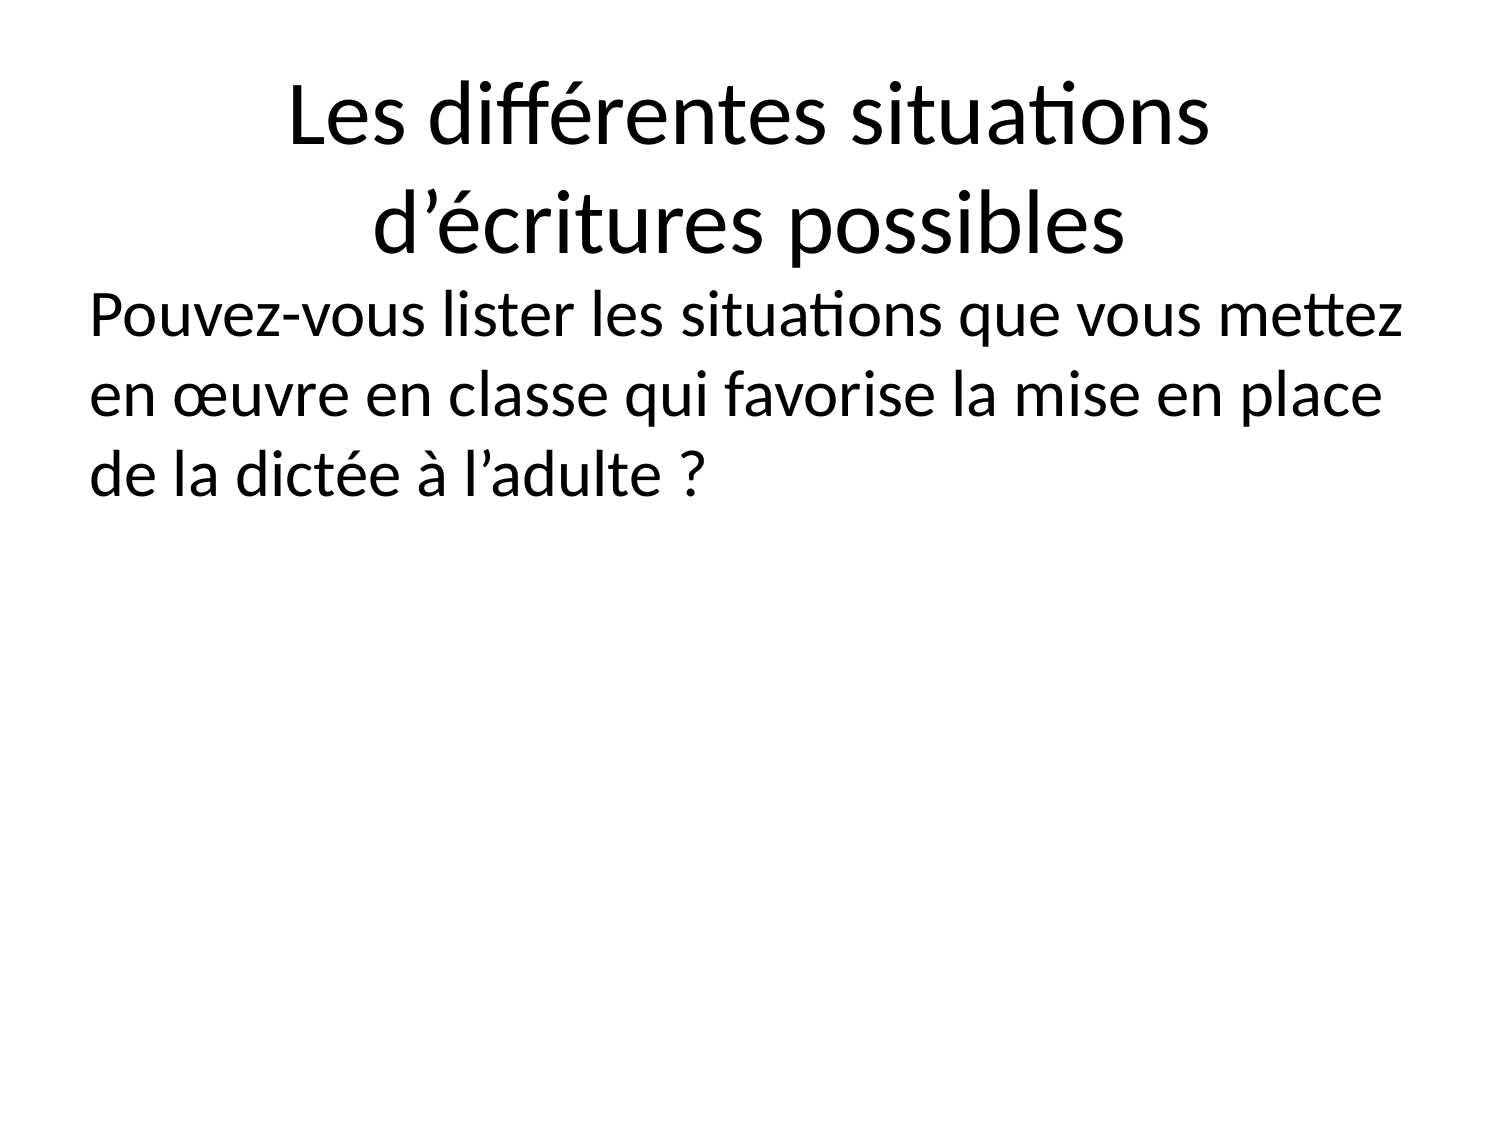

# Les différentes situations d’écritures possibles
Pouvez-vous lister les situations que vous mettez en œuvre en classe qui favorise la mise en place de la dictée à l’adulte ?